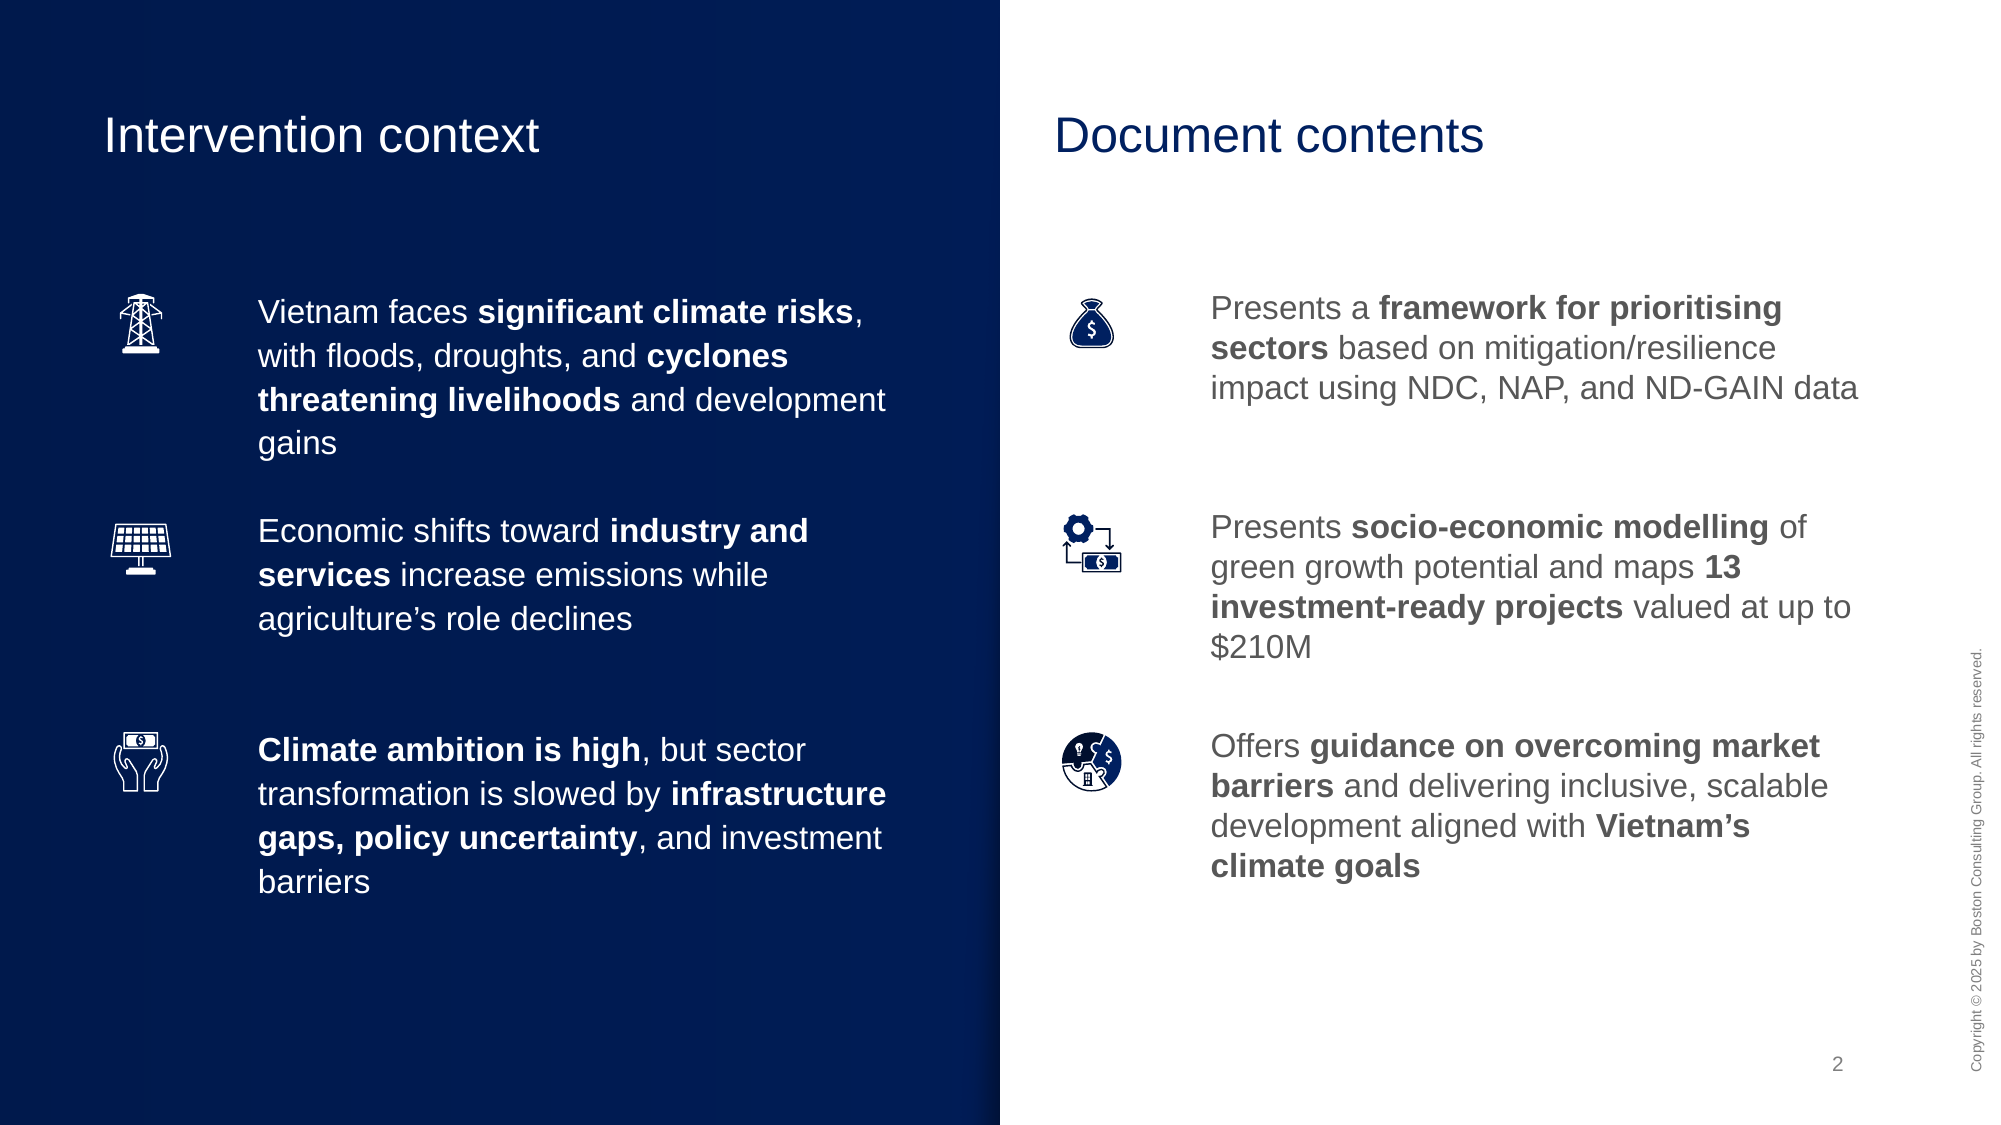

Intervention context
Document contents
Vietnam faces significant climate risks, with floods, droughts, and cyclones threatening livelihoods and development gains
Presents a framework for prioritising sectors based on mitigation/resilience impact using NDC, NAP, and ND-GAIN data
Economic shifts toward industry and services increase emissions while agriculture’s role declines
Presents socio-economic modelling of green growth potential and maps 13 investment-ready projects valued at up to $210M
Climate ambition is high, but sector transformation is slowed by infrastructure gaps, policy uncertainty, and investment barriers
Offers guidance on overcoming market barriers and delivering inclusive, scalable development aligned with Vietnam’s climate goals